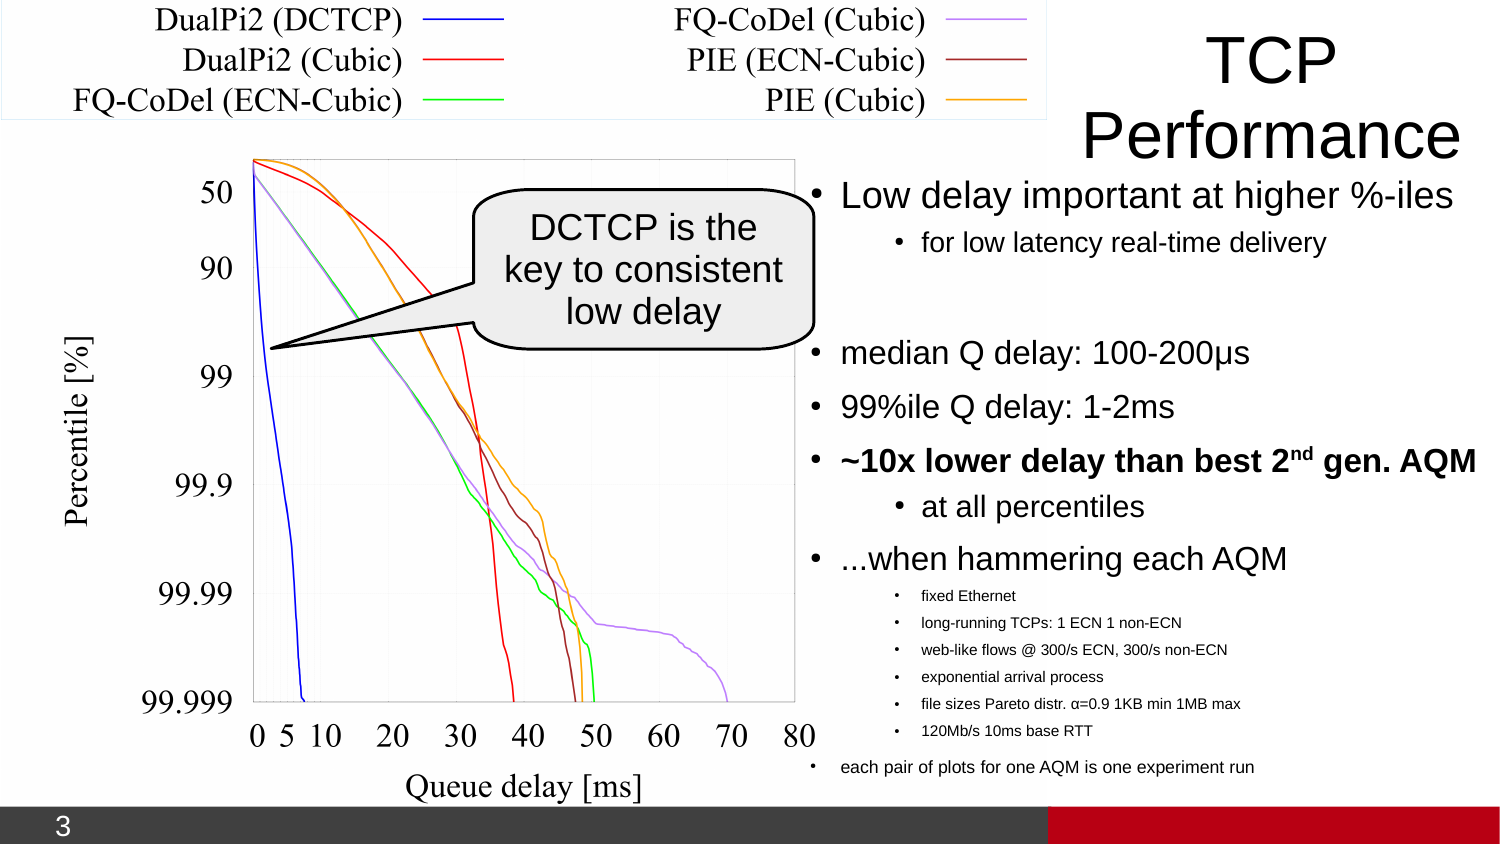

# TCP Performance
Low delay important at higher %-iles
for low latency real-time delivery
median Q delay: 100-200μs
99%ile Q delay: 1-2ms
~10x lower delay than best 2nd gen. AQM
at all percentiles
...when hammering each AQM
fixed Ethernet
long-running TCPs: 1 ECN 1 non-ECN
web-like flows @ 300/s ECN, 300/s non-ECN
exponential arrival process
file sizes Pareto distr. α=0.9 1KB min 1MB max
120Mb/s 10ms base RTT
each pair of plots for one AQM is one experiment run
DCTCP is the key to consistent low delay
3